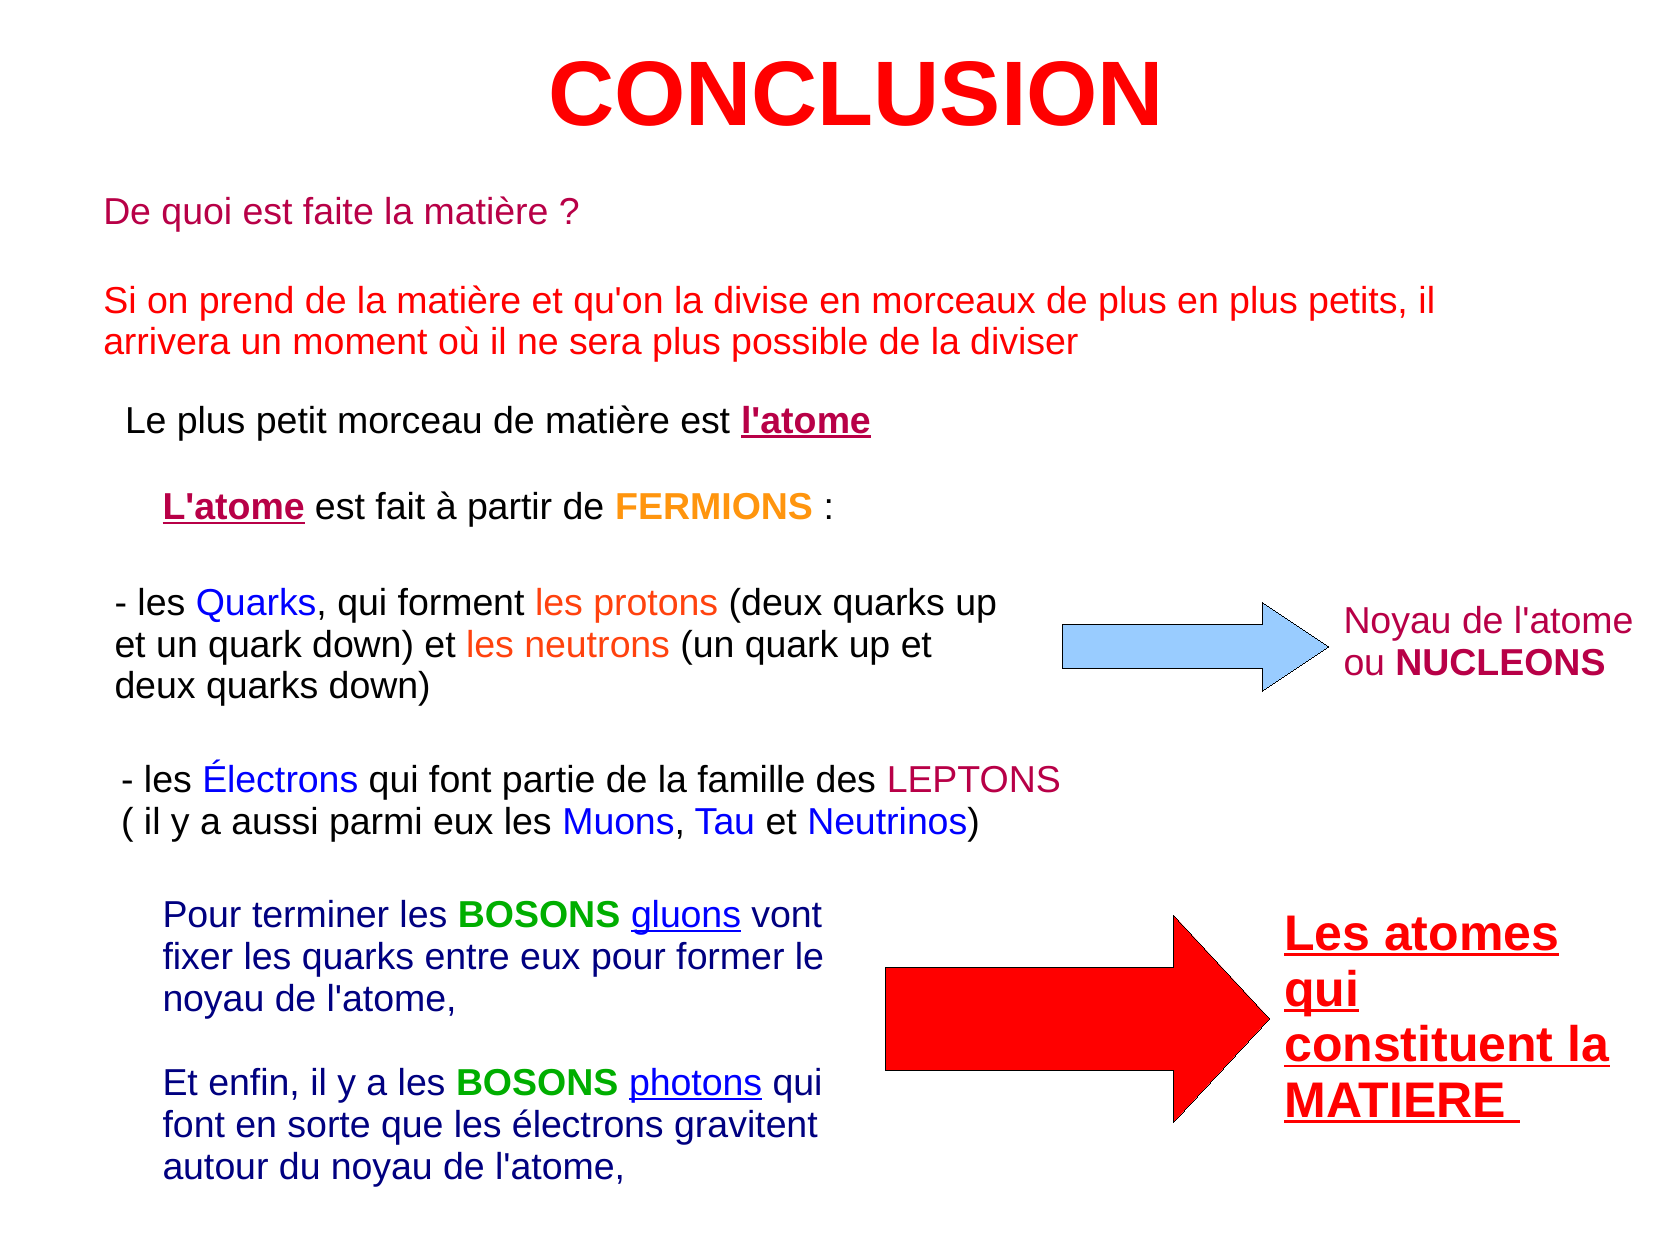

CONCLUSION
De quoi est faite la matière ?
Si on prend de la matière et qu'on la divise en morceaux de plus en plus petits, il arrivera un moment où il ne sera plus possible de la diviser
Le plus petit morceau de matière est l'atome
L'atome est fait à partir de FERMIONS :
- les Quarks, qui forment les protons (deux quarks up et un quark down) et les neutrons (un quark up et deux quarks down)
Noyau de l'atome ou NUCLEONS
- les Électrons qui font partie de la famille des LEPTONS
( il y a aussi parmi eux les Muons, Tau et Neutrinos)
Pour terminer les BOSONS gluons vont fixer les quarks entre eux pour former le noyau de l'atome,
Et enfin, il y a les BOSONS photons qui font en sorte que les électrons gravitent autour du noyau de l'atome,
Les atomes qui constituent la MATIERE